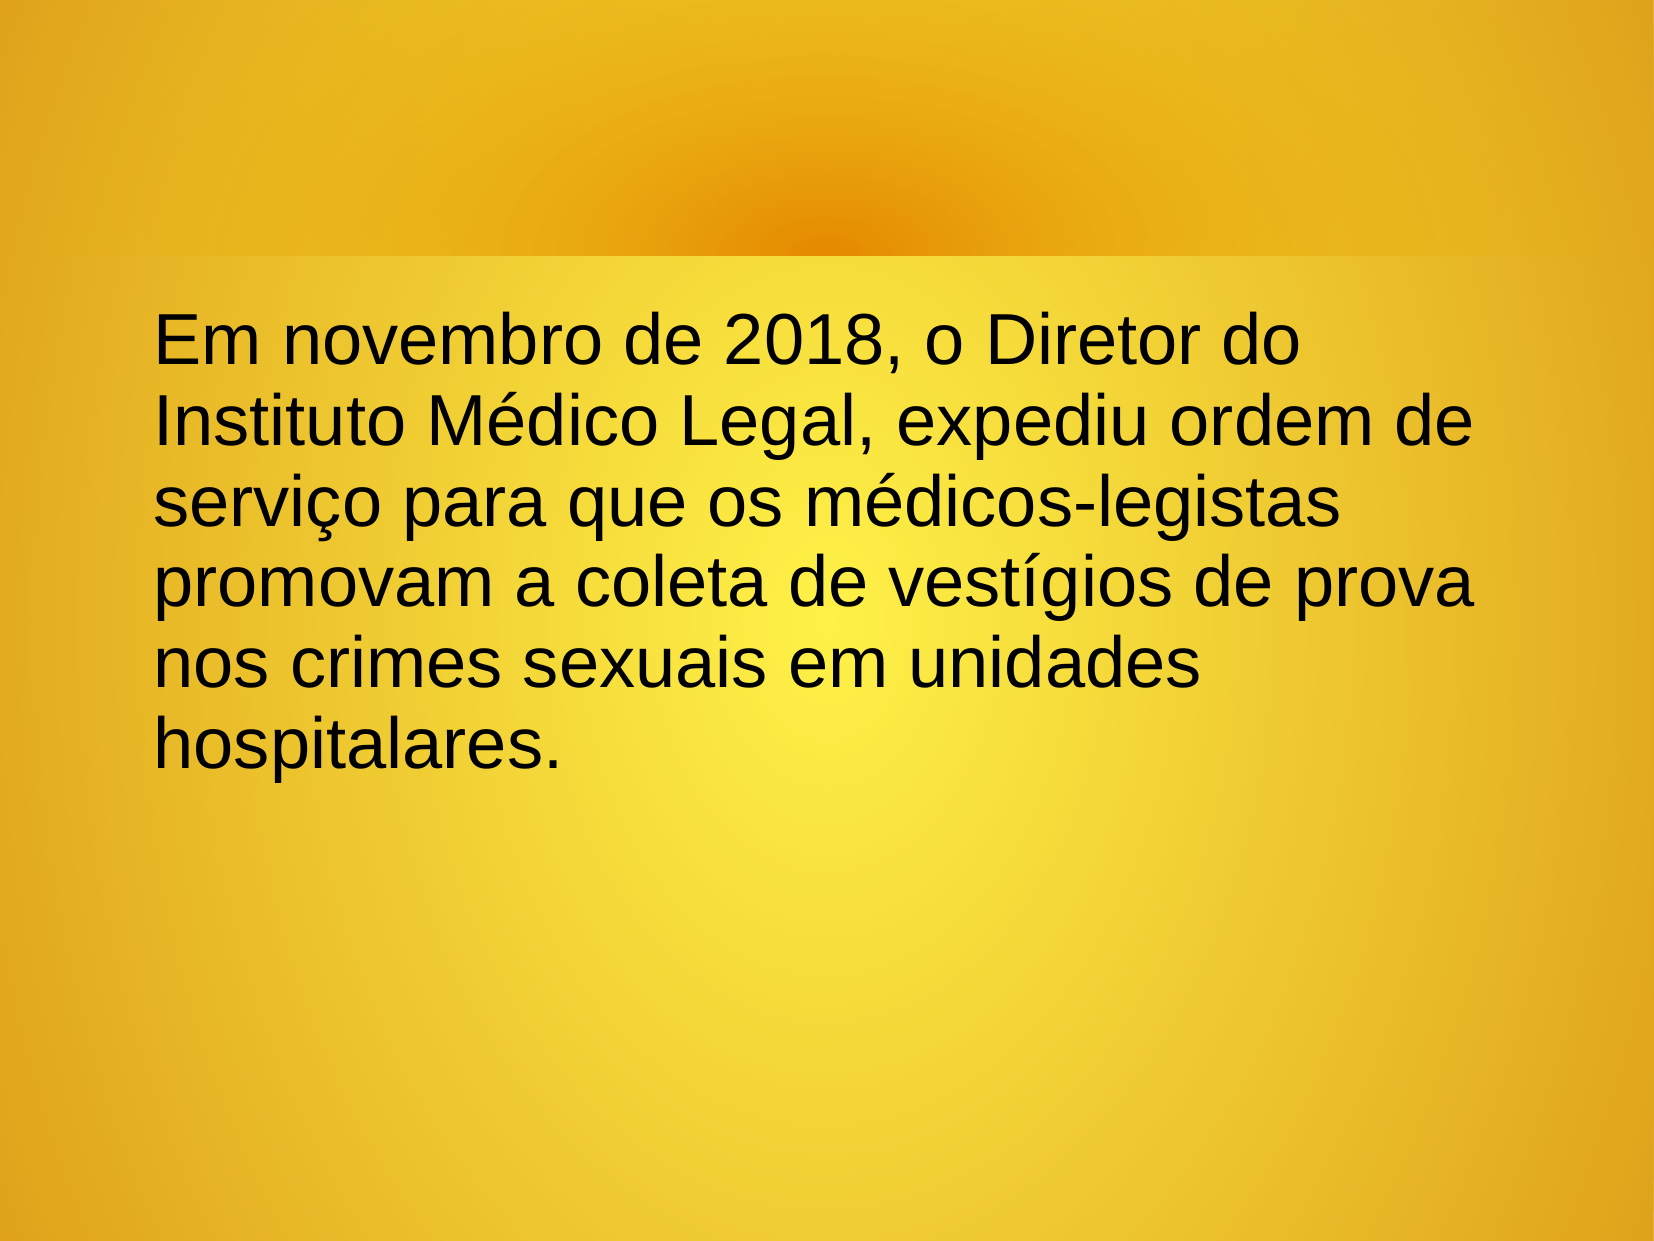

#
Em novembro de 2018, o Diretor do Instituto Médico Legal, expediu ordem de serviço para que os médicos-legistas promovam a coleta de vestígios de prova nos crimes sexuais em unidades hospitalares.